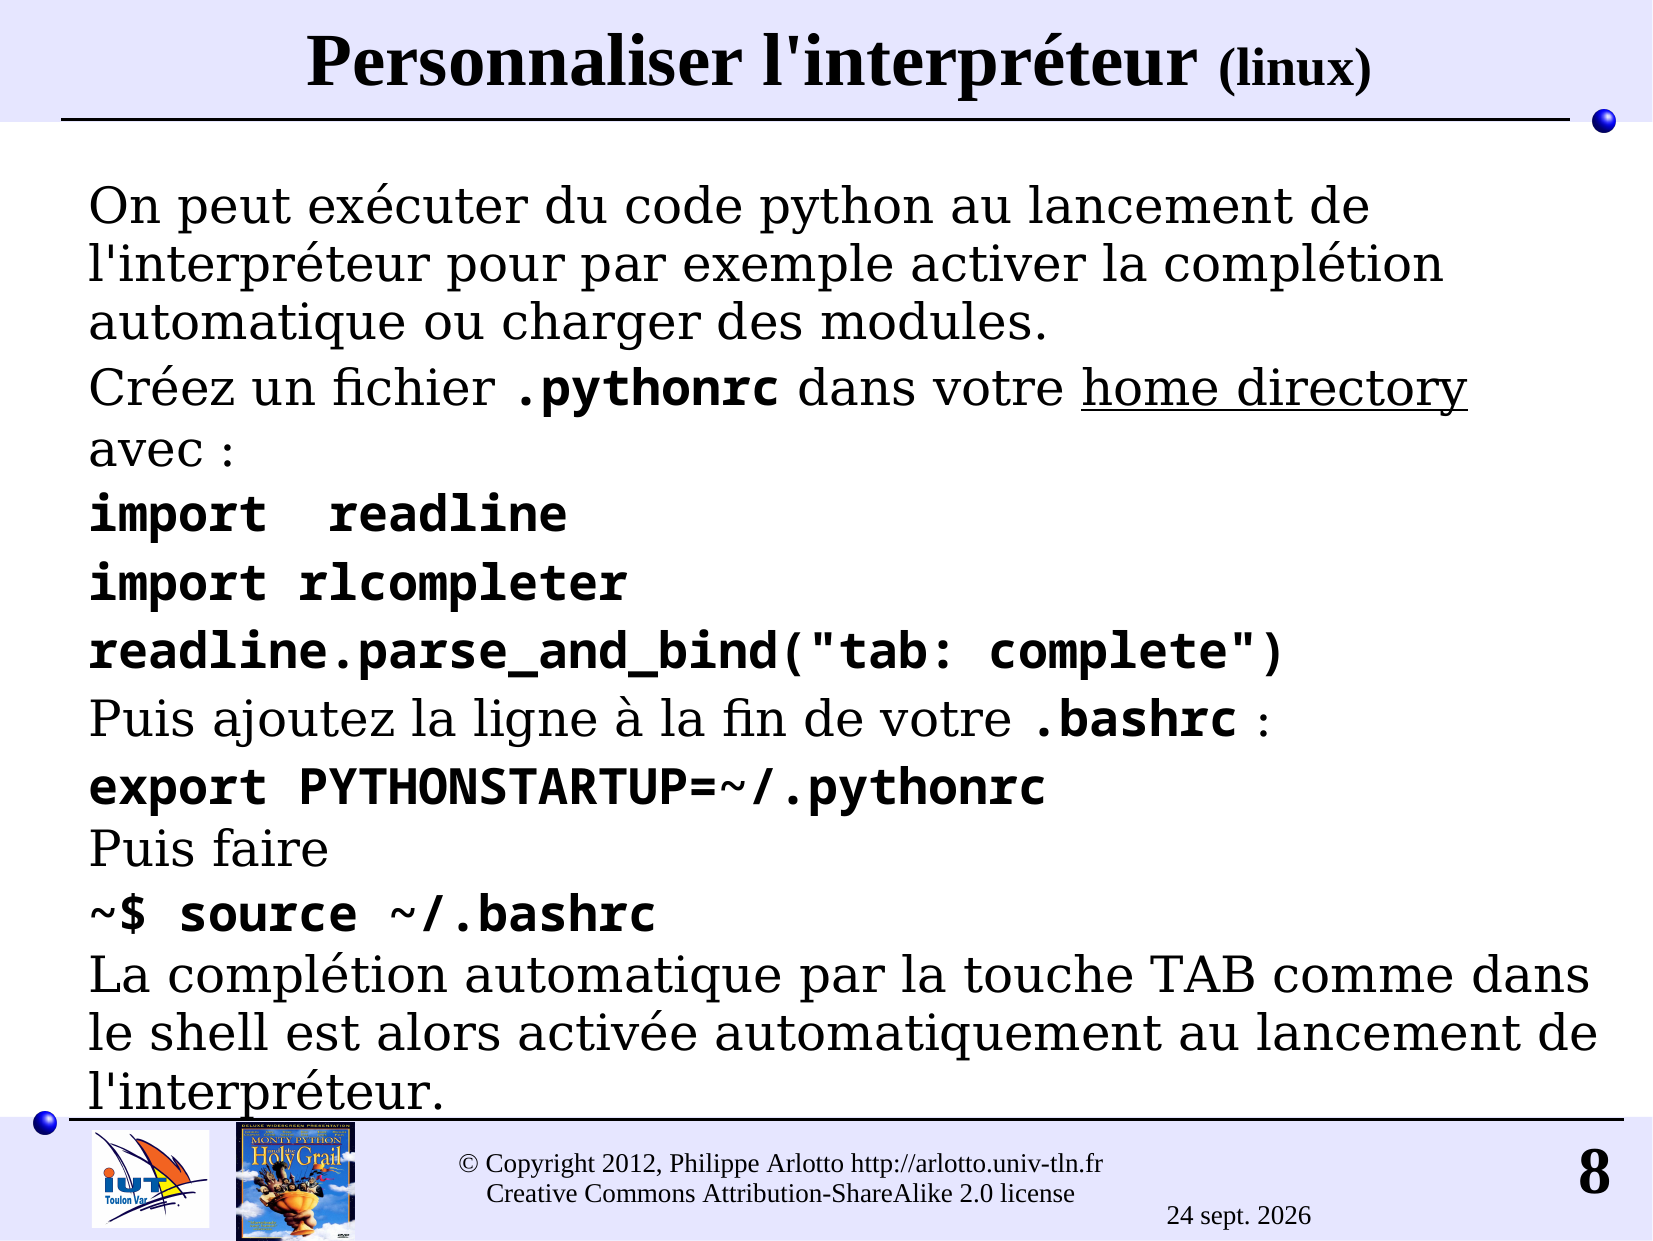

# Personnaliser l'interpréteur (linux)
On peut exécuter du code python au lancement de
l'interpréteur pour par exemple activer la complétion
automatique ou charger des modules.
Créez un fichier .pythonrc dans votre home directory
avec :
import readline
import rlcompleter
readline.parse_and_bind("tab: complete")
Puis ajoutez la ligne à la fin de votre .bashrc :
export PYTHONSTARTUP=~/.pythonrc
Puis faire
~$ source ~/.bashrc
La complétion automatique par la touche TAB comme dans
le shell est alors activée automatiquement au lancement de
l'interpréteur.